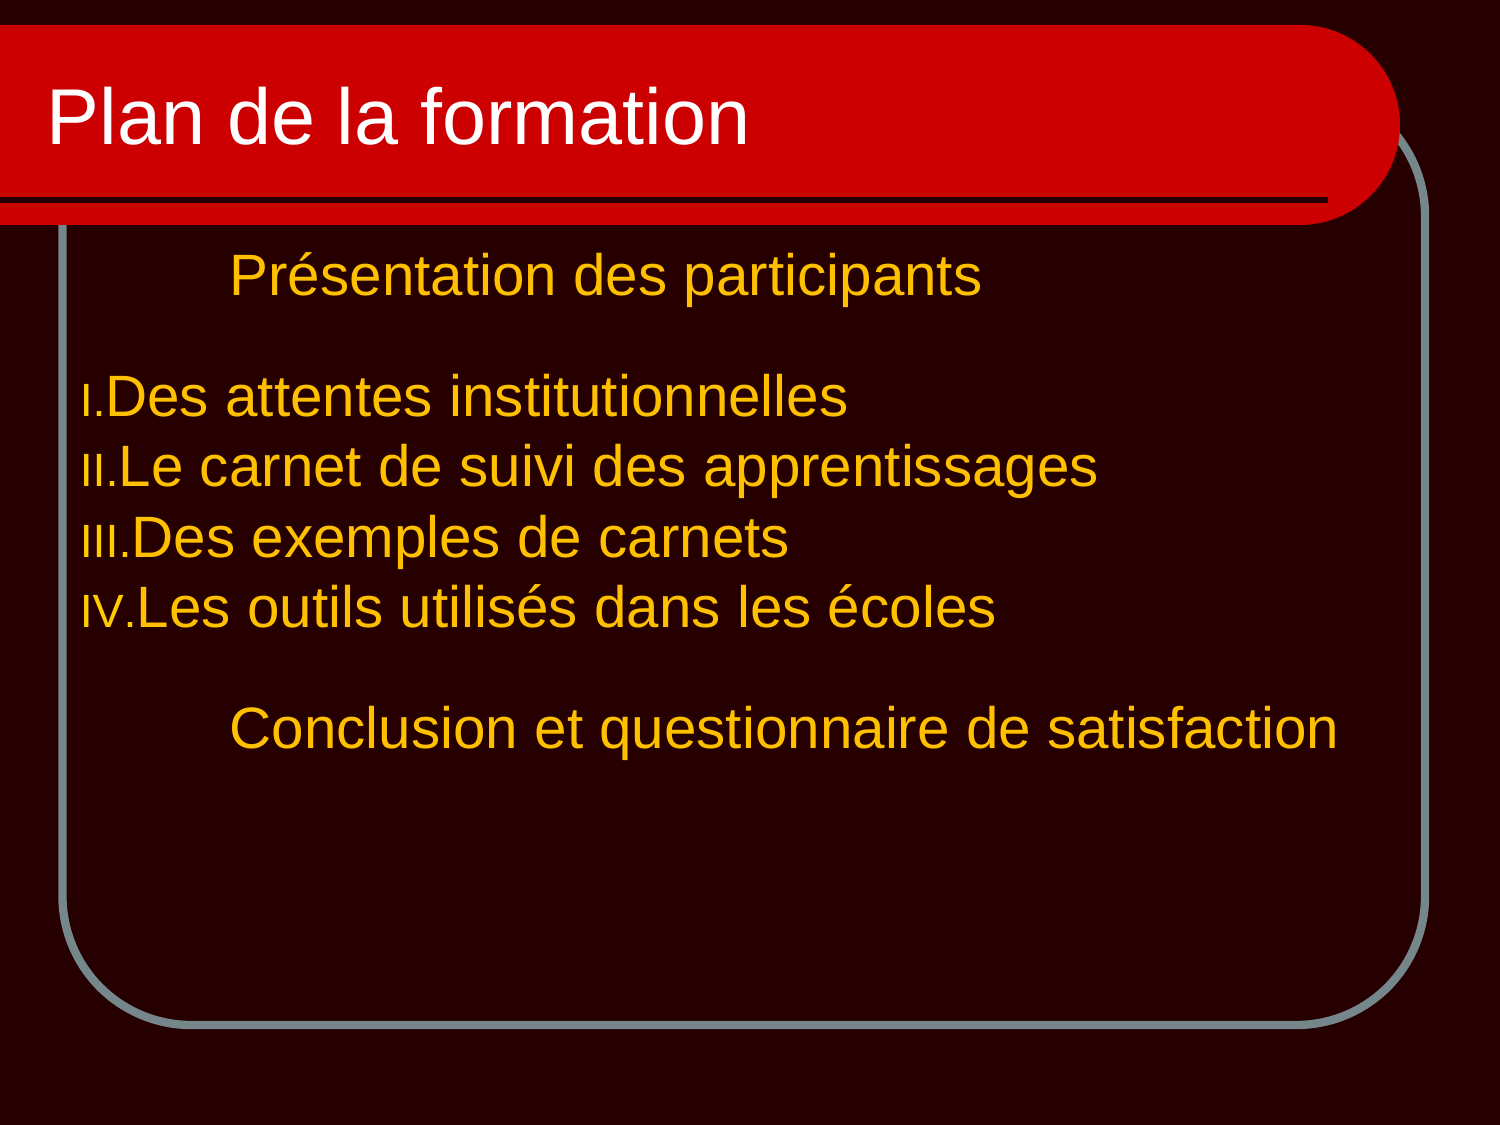

# Plan de la formation
	Présentation des participants
Des attentes institutionnelles
Le carnet de suivi des apprentissages
Des exemples de carnets
Les outils utilisés dans les écoles
	Conclusion et questionnaire de satisfaction